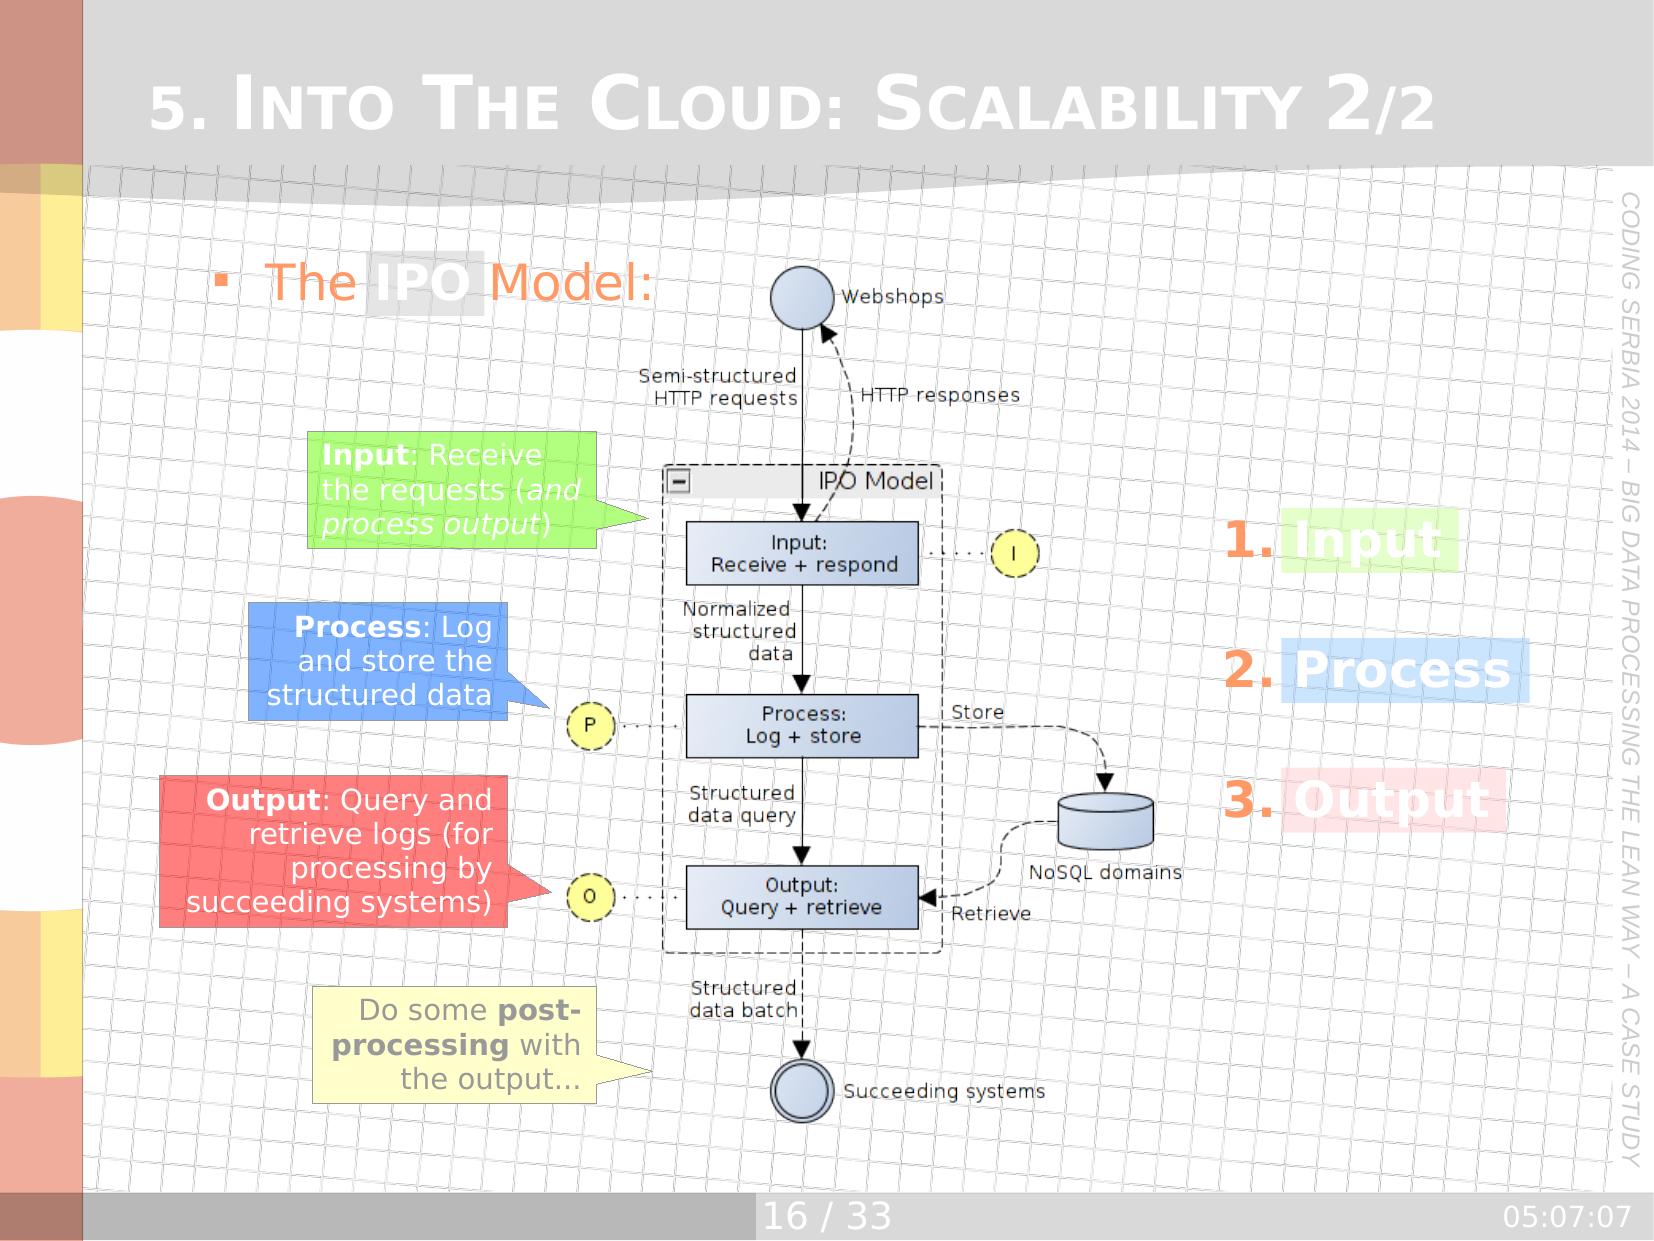

# 5. INTO THE CLOUD: SCALABILITY 2/2
The IPO Model:
 Input
 Process
 Output
Input: Receive the requests (and process output)
Process: Log and store the structured data
Output: Query and retrieve logs (for processing by succeeding systems)
Do some post-processing with the output...